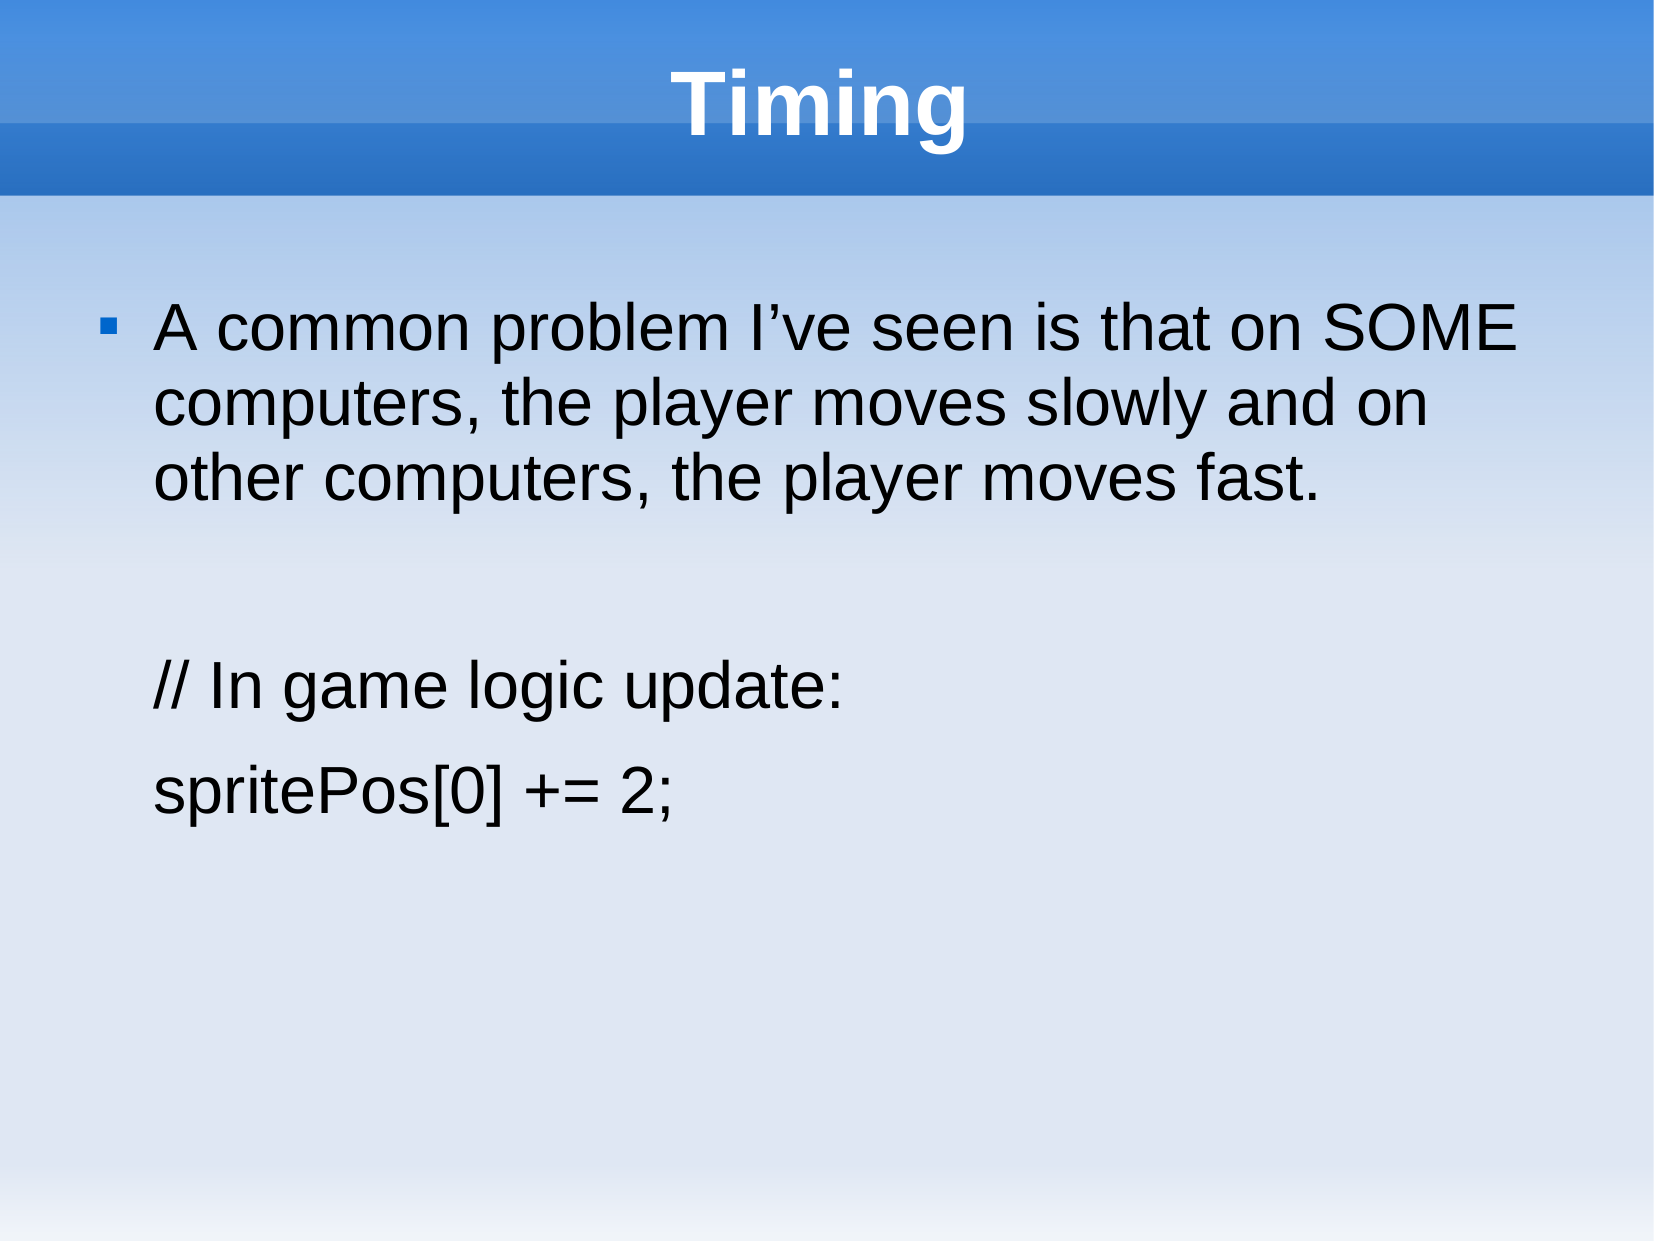

# Timing
A common problem I’ve seen is that on SOME computers, the player moves slowly and on other computers, the player moves fast.
// In game logic update:
spritePos[0] += 2;